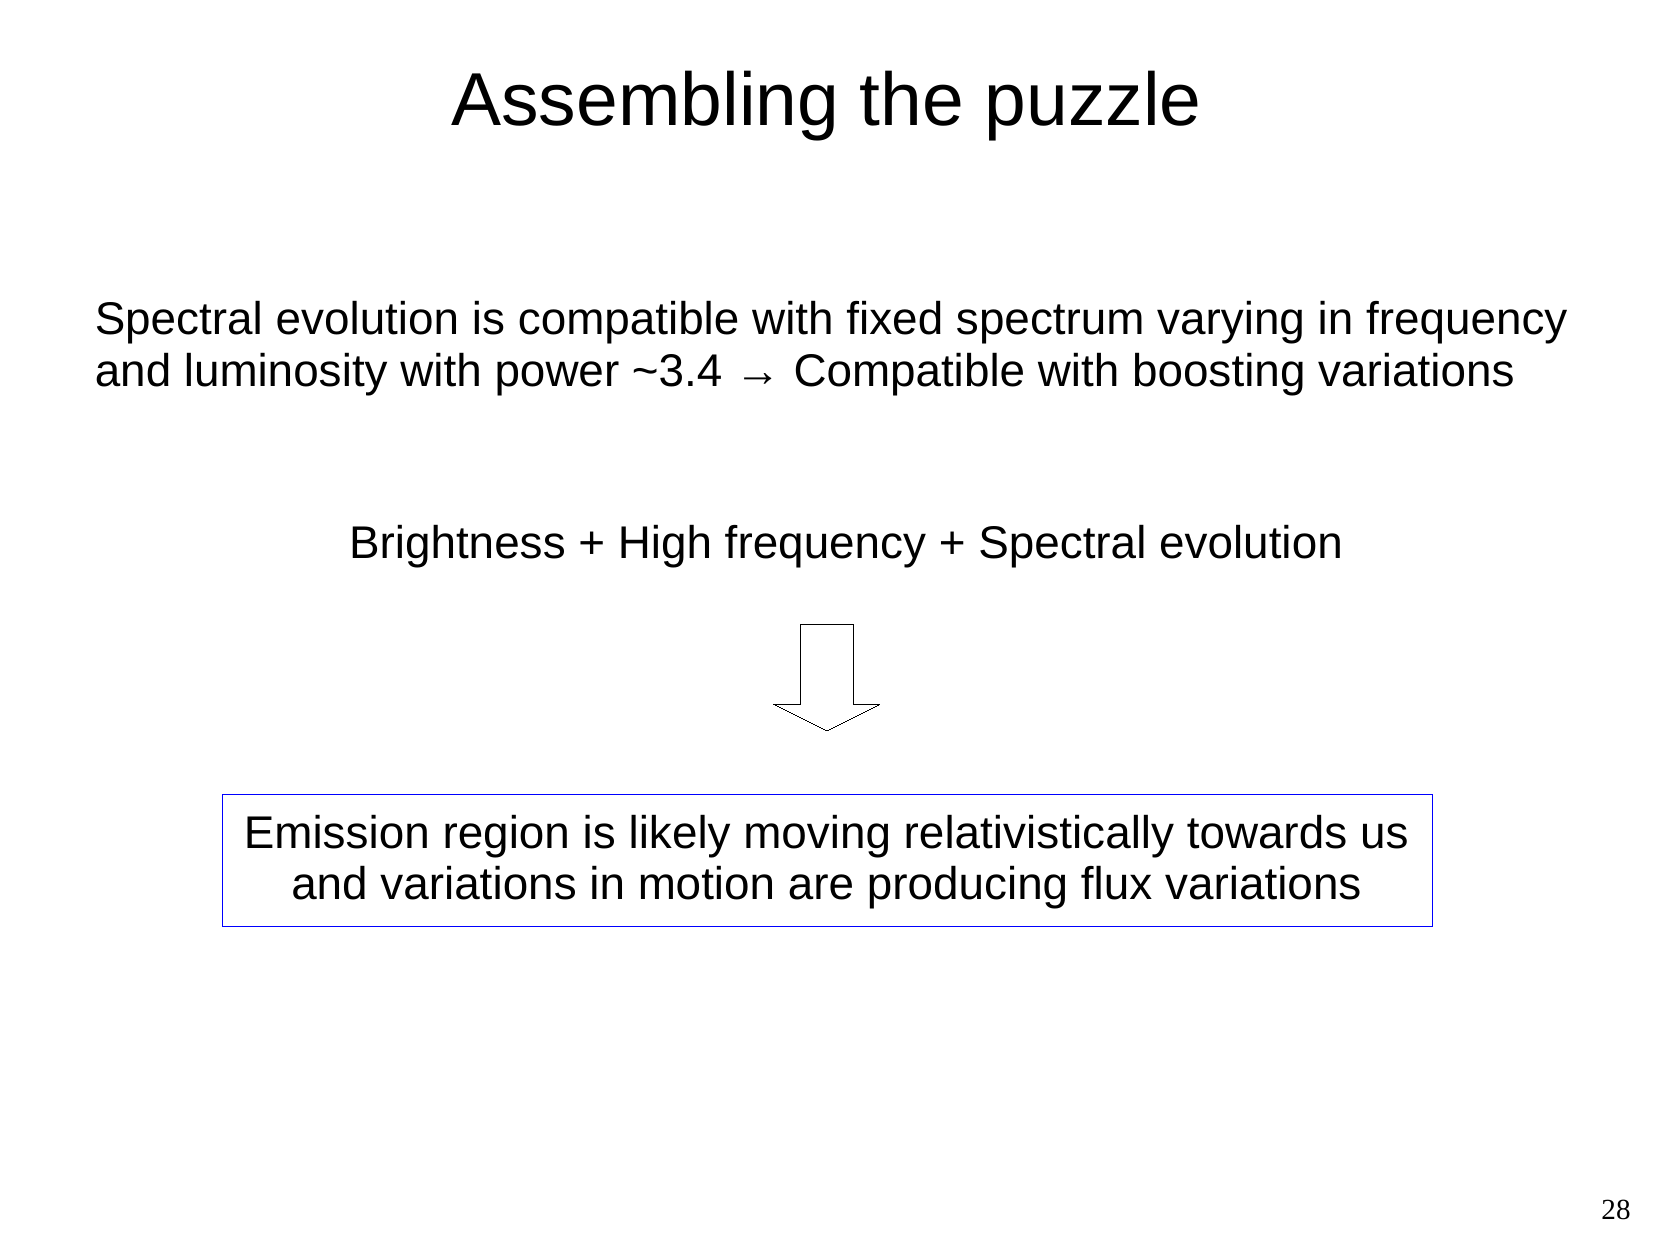

# Assembling the puzzle
Spectral evolution is compatible with fixed spectrum varying in frequency and luminosity with power ~3.4 → Compatible with boosting variations
Brightness + High frequency + Spectral evolution
Emission region is likely moving relativistically towards us and variations in motion are producing flux variations
28